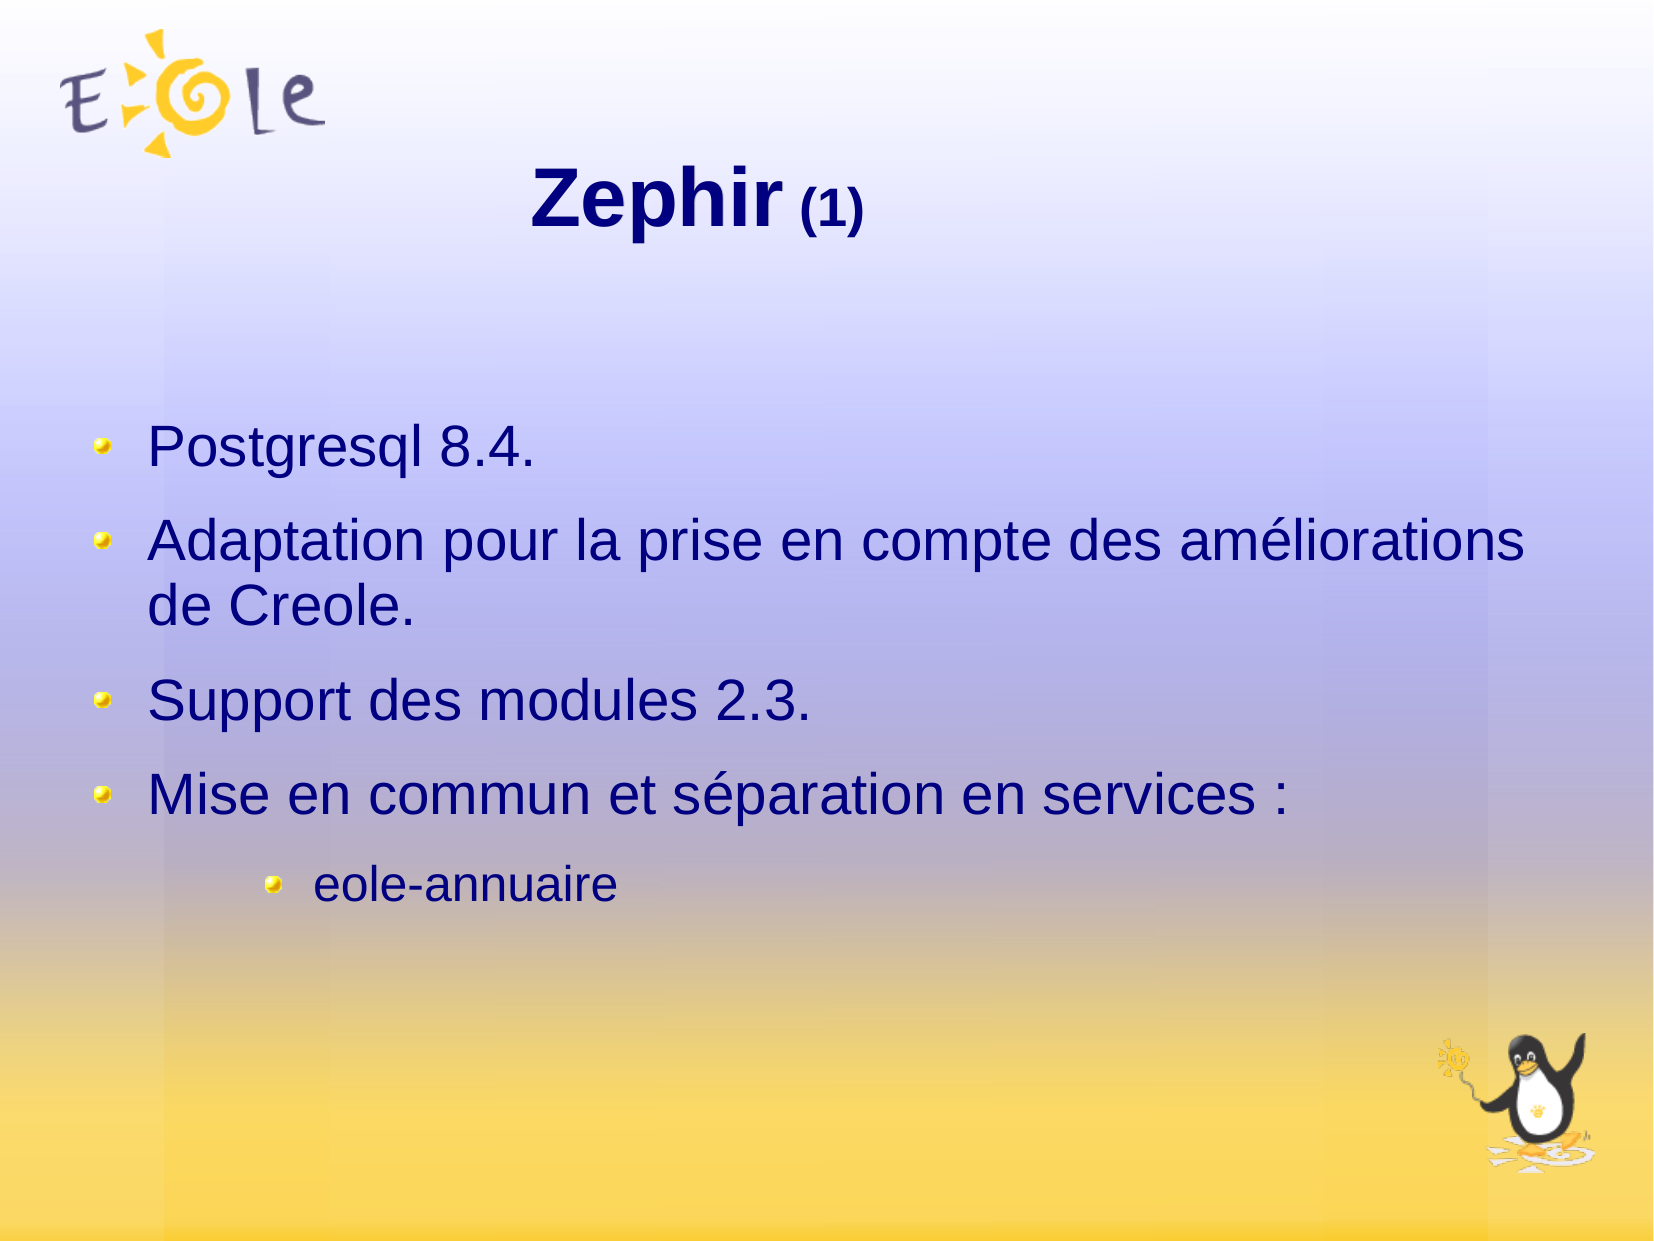

Zephir (1)
# Postgresql 8.4.
Adaptation pour la prise en compte des améliorations de Creole.
Support des modules 2.3.
Mise en commun et séparation en services :
eole-annuaire